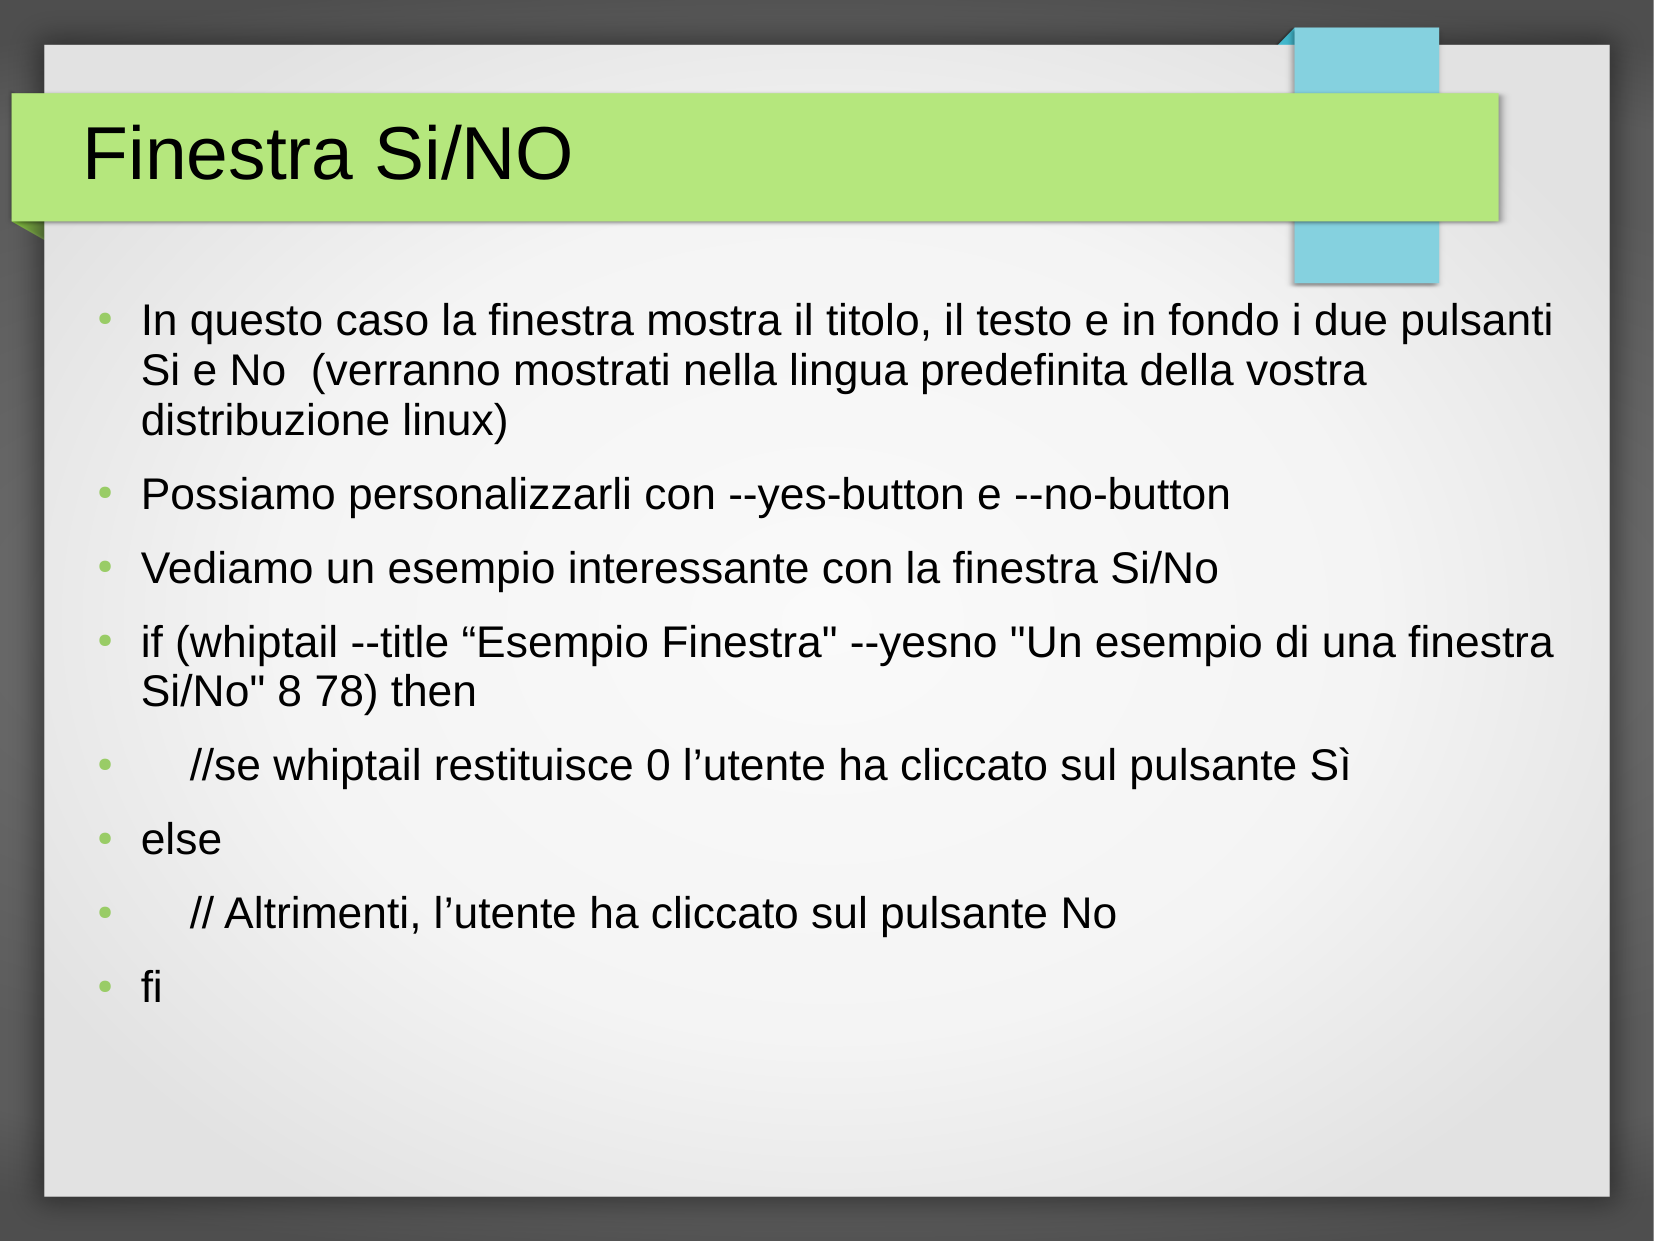

# Finestra Si/NO
In questo caso la finestra mostra il titolo, il testo e in fondo i due pulsanti Si e No (verranno mostrati nella lingua predefinita della vostra distribuzione linux)
Possiamo personalizzarli con --yes-button e --no-button
Vediamo un esempio interessante con la finestra Si/No
if (whiptail --title “Esempio Finestra" --yesno "Un esempio di una finestra Si/No" 8 78) then
 //se whiptail restituisce 0 l’utente ha cliccato sul pulsante Sì
else
 // Altrimenti, l’utente ha cliccato sul pulsante No
fi